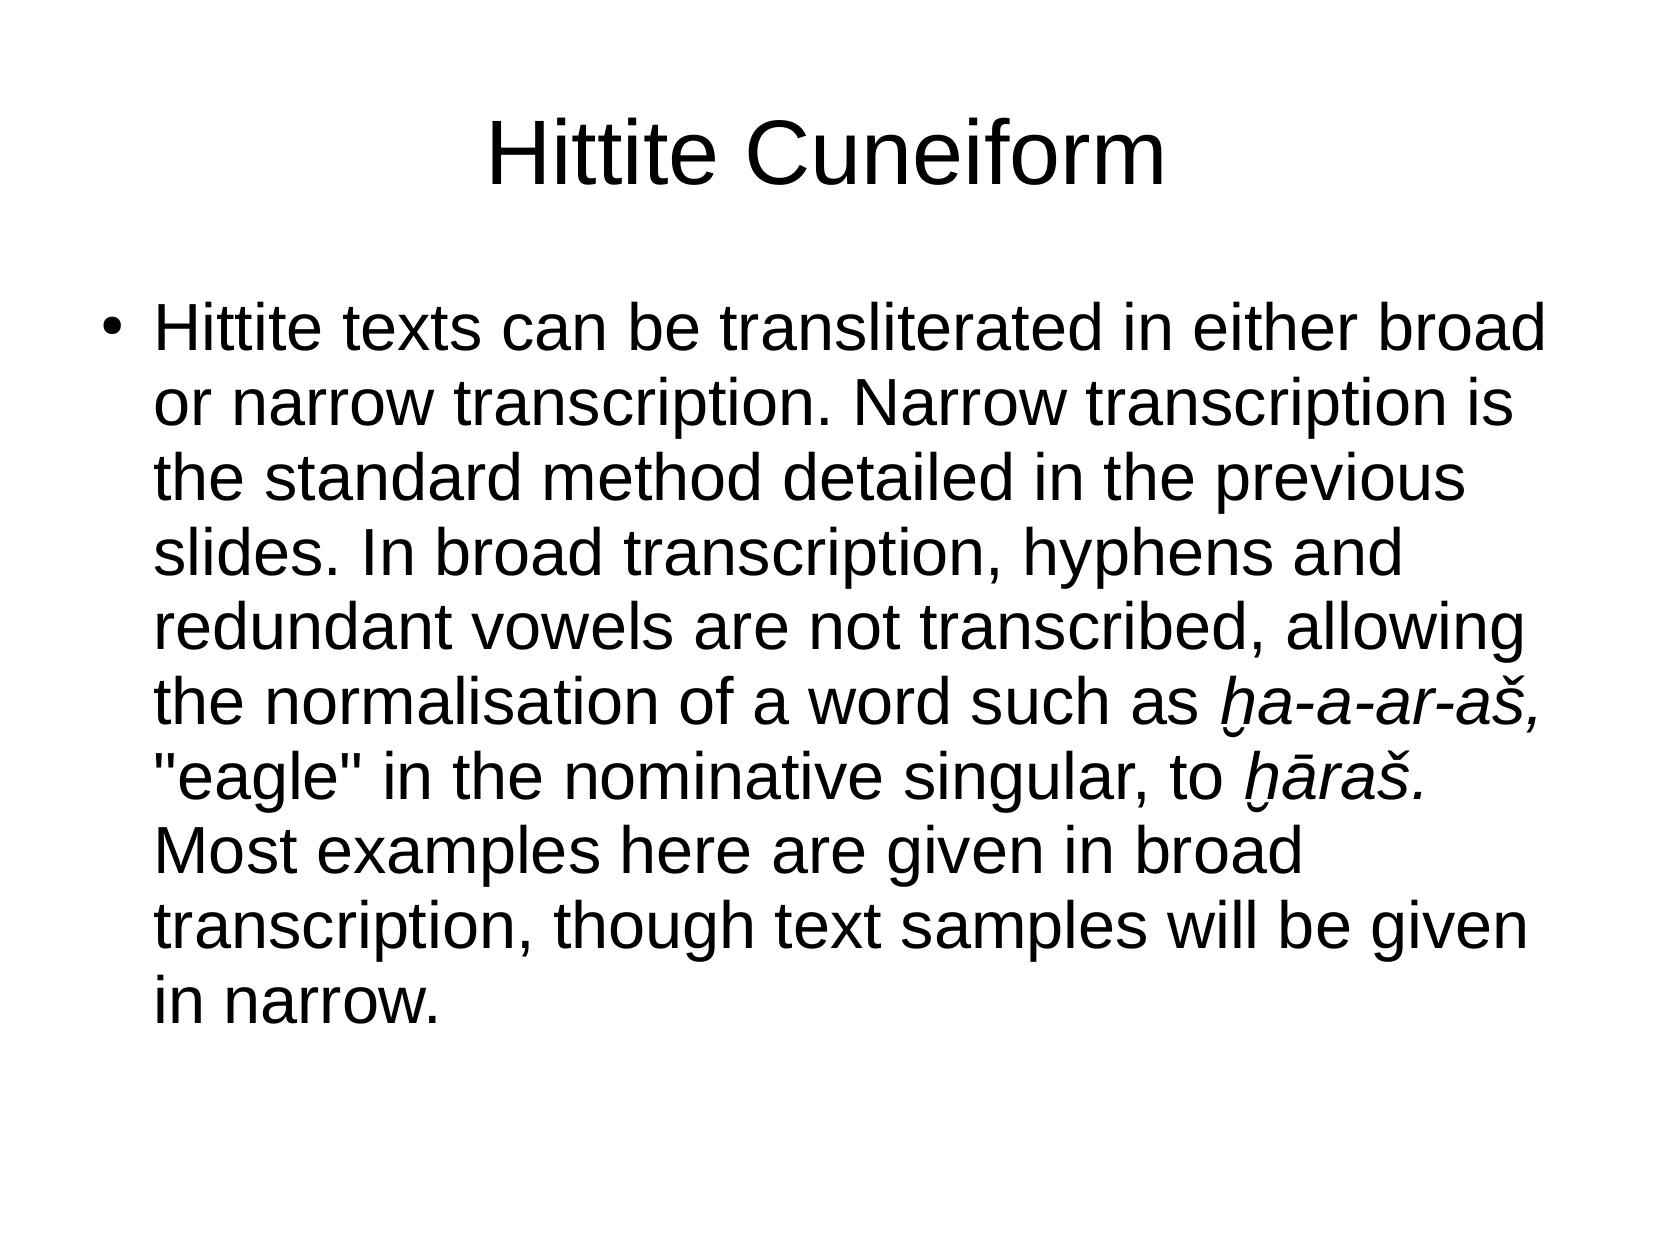

# Hittite Cuneiform
Hittite texts can be transliterated in either broad or narrow transcription. Narrow transcription is the standard method detailed in the previous slides. In broad transcription, hyphens and redundant vowels are not transcribed, allowing the normalisation of a word such as ḫa-a-ar-aš, "eagle" in the nominative singular, to ḫāraš. Most examples here are given in broad transcription, though text samples will be given in narrow.